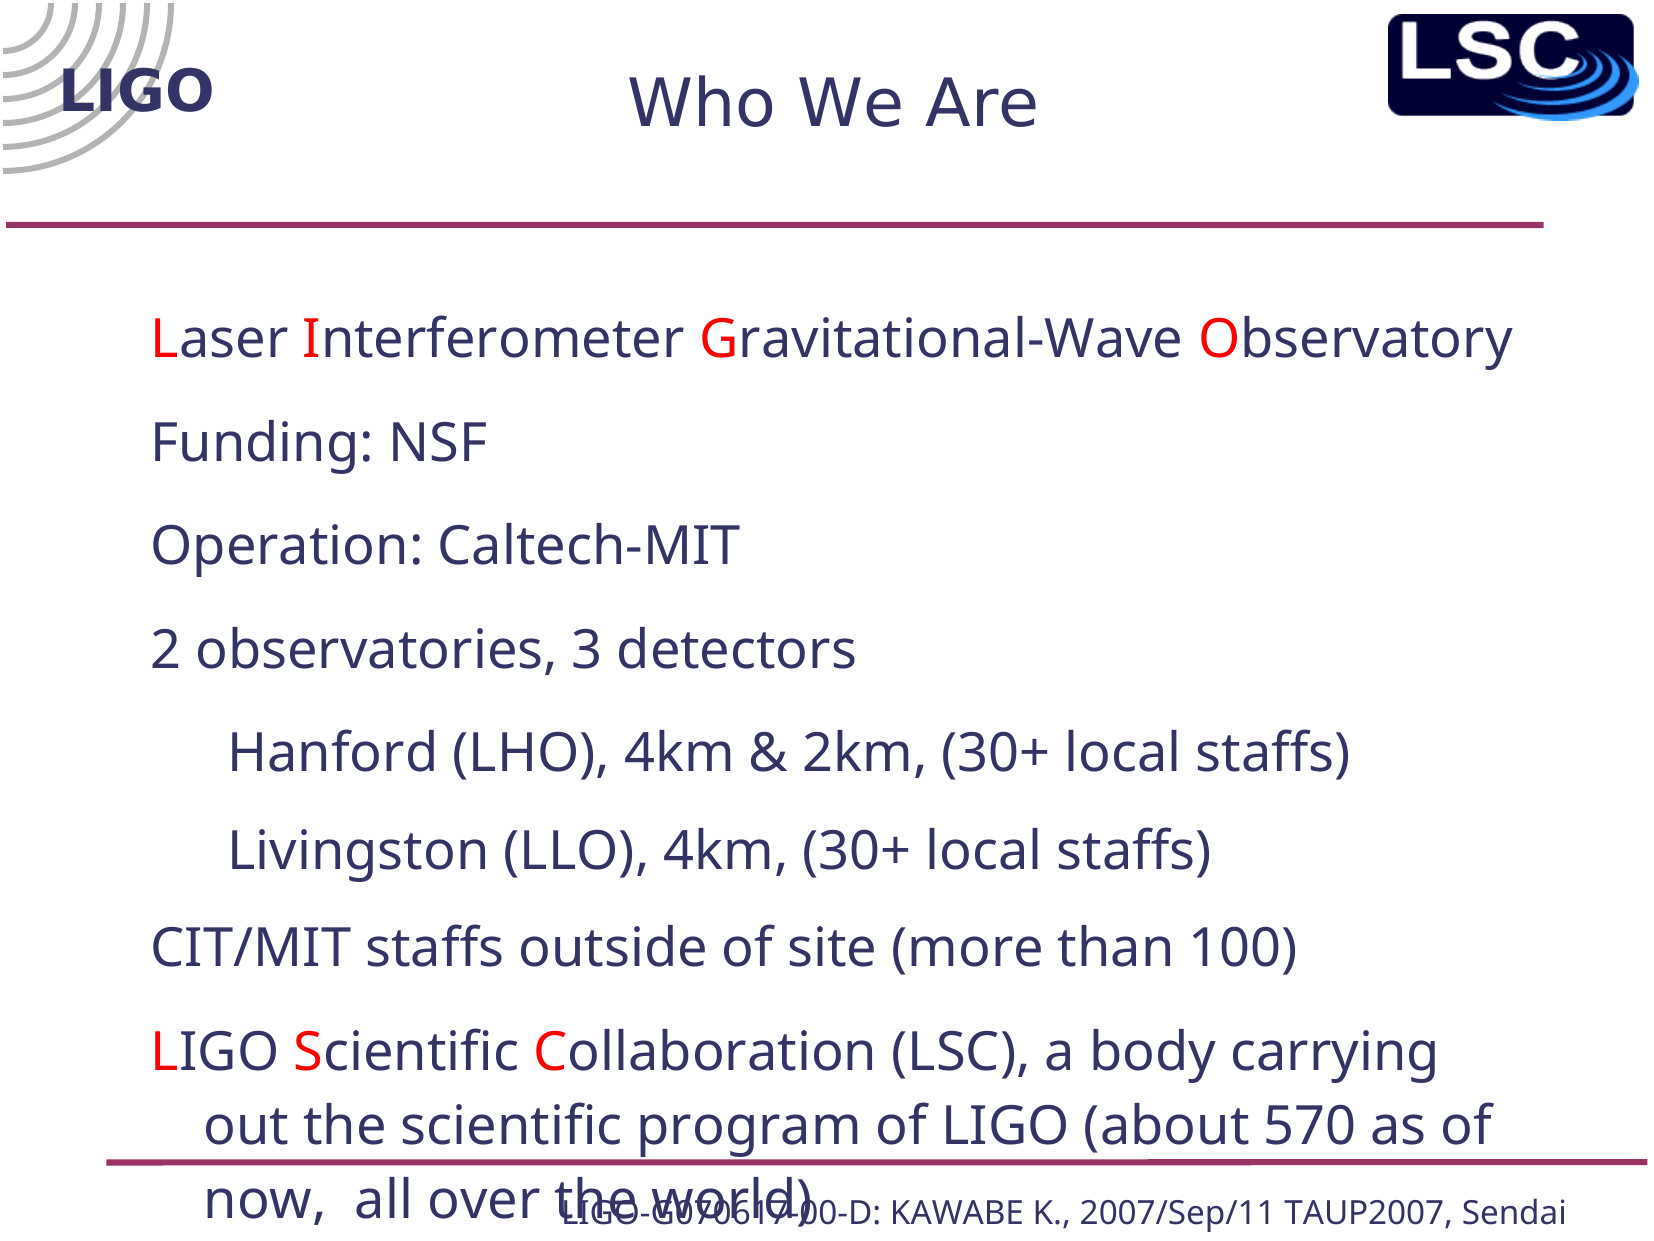

Who We Are
# Laser Interferometer Gravitational-Wave Observatory
Funding: NSF
Operation: Caltech-MIT
2 observatories, 3 detectors
Hanford (LHO), 4km & 2km, (30+ local staffs)
Livingston (LLO), 4km, (30+ local staffs)
CIT/MIT staffs outside of site (more than 100)
LIGO Scientific Collaboration (LSC), a body carrying out the scientific program of LIGO (about 570 as of now, all over the world)